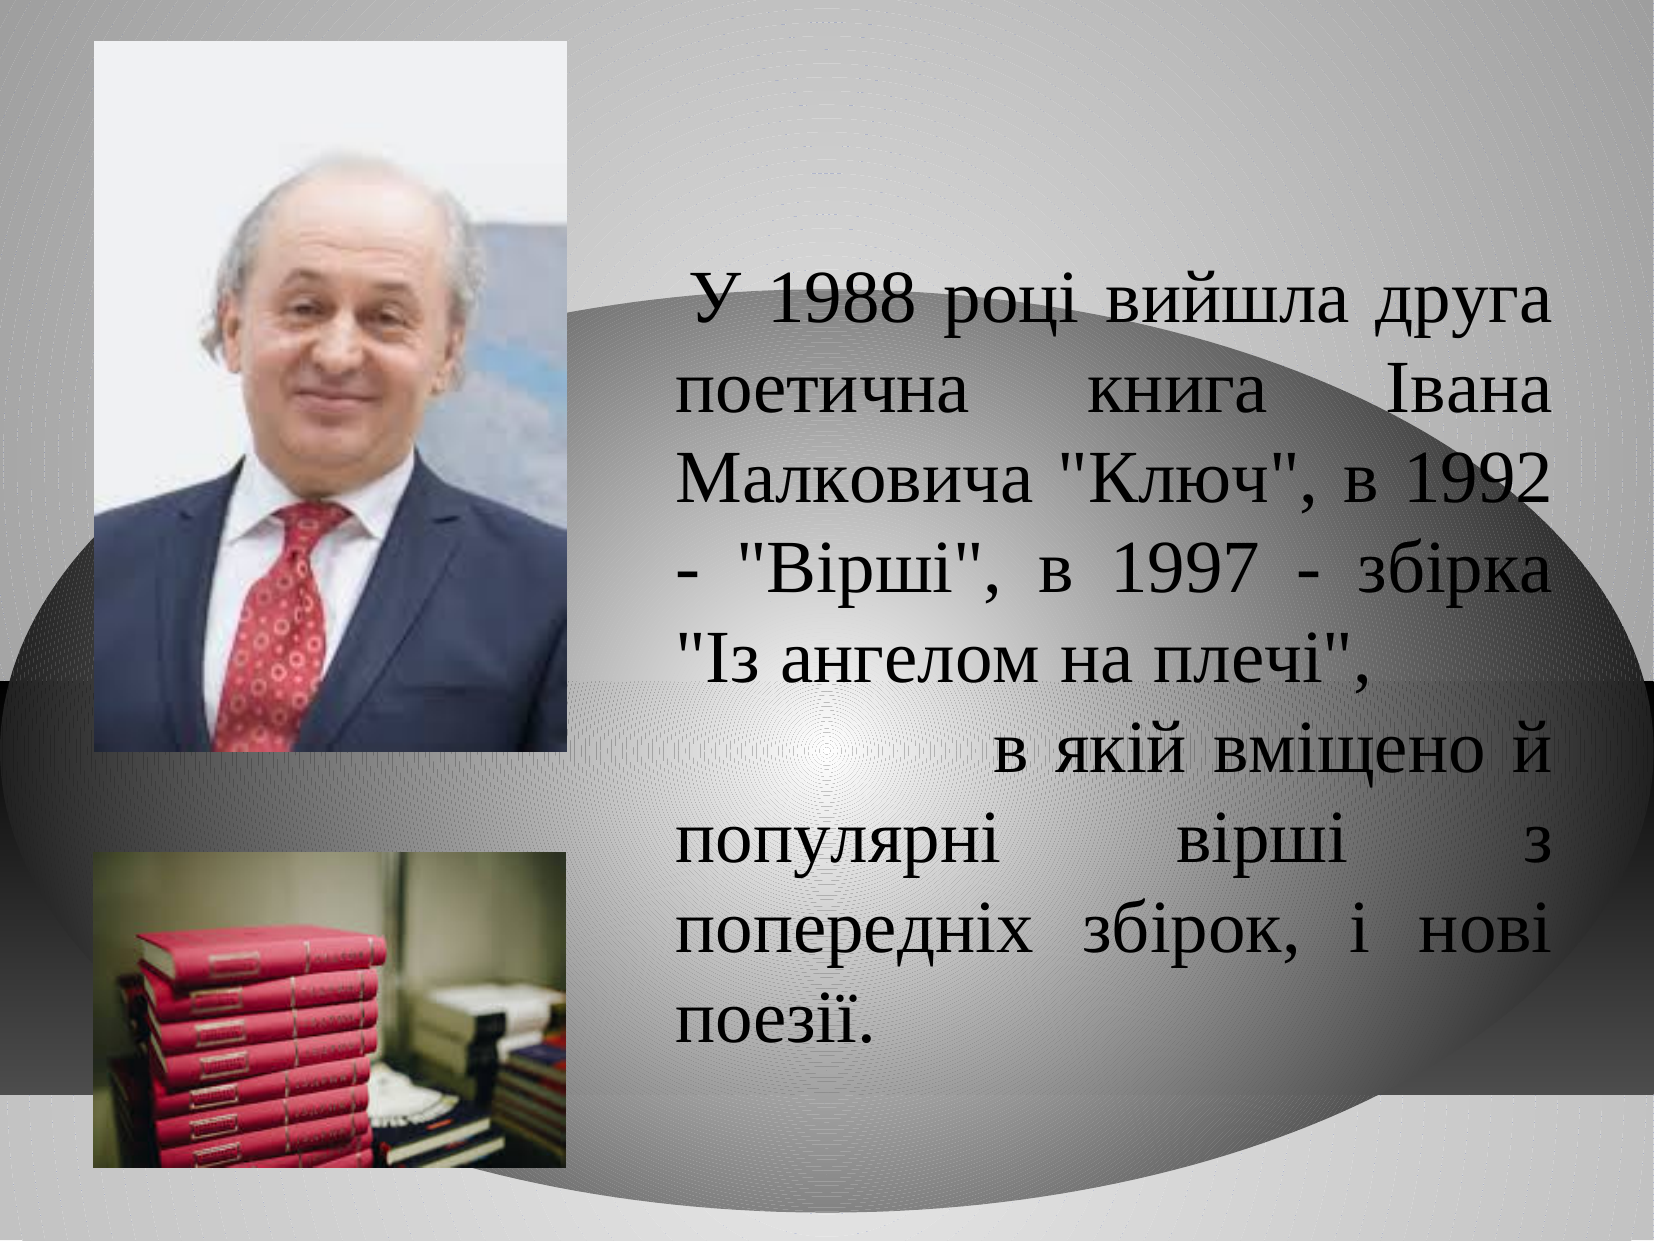

У 1988 році вийшла друга поетична книга Івана Малковича "Ключ", в 1992 - "Вірші", в 1997 - збірка "Із ангелом на плечі", в якій вміщено й популярні вірші з попередніх збірок, і нові поезії.